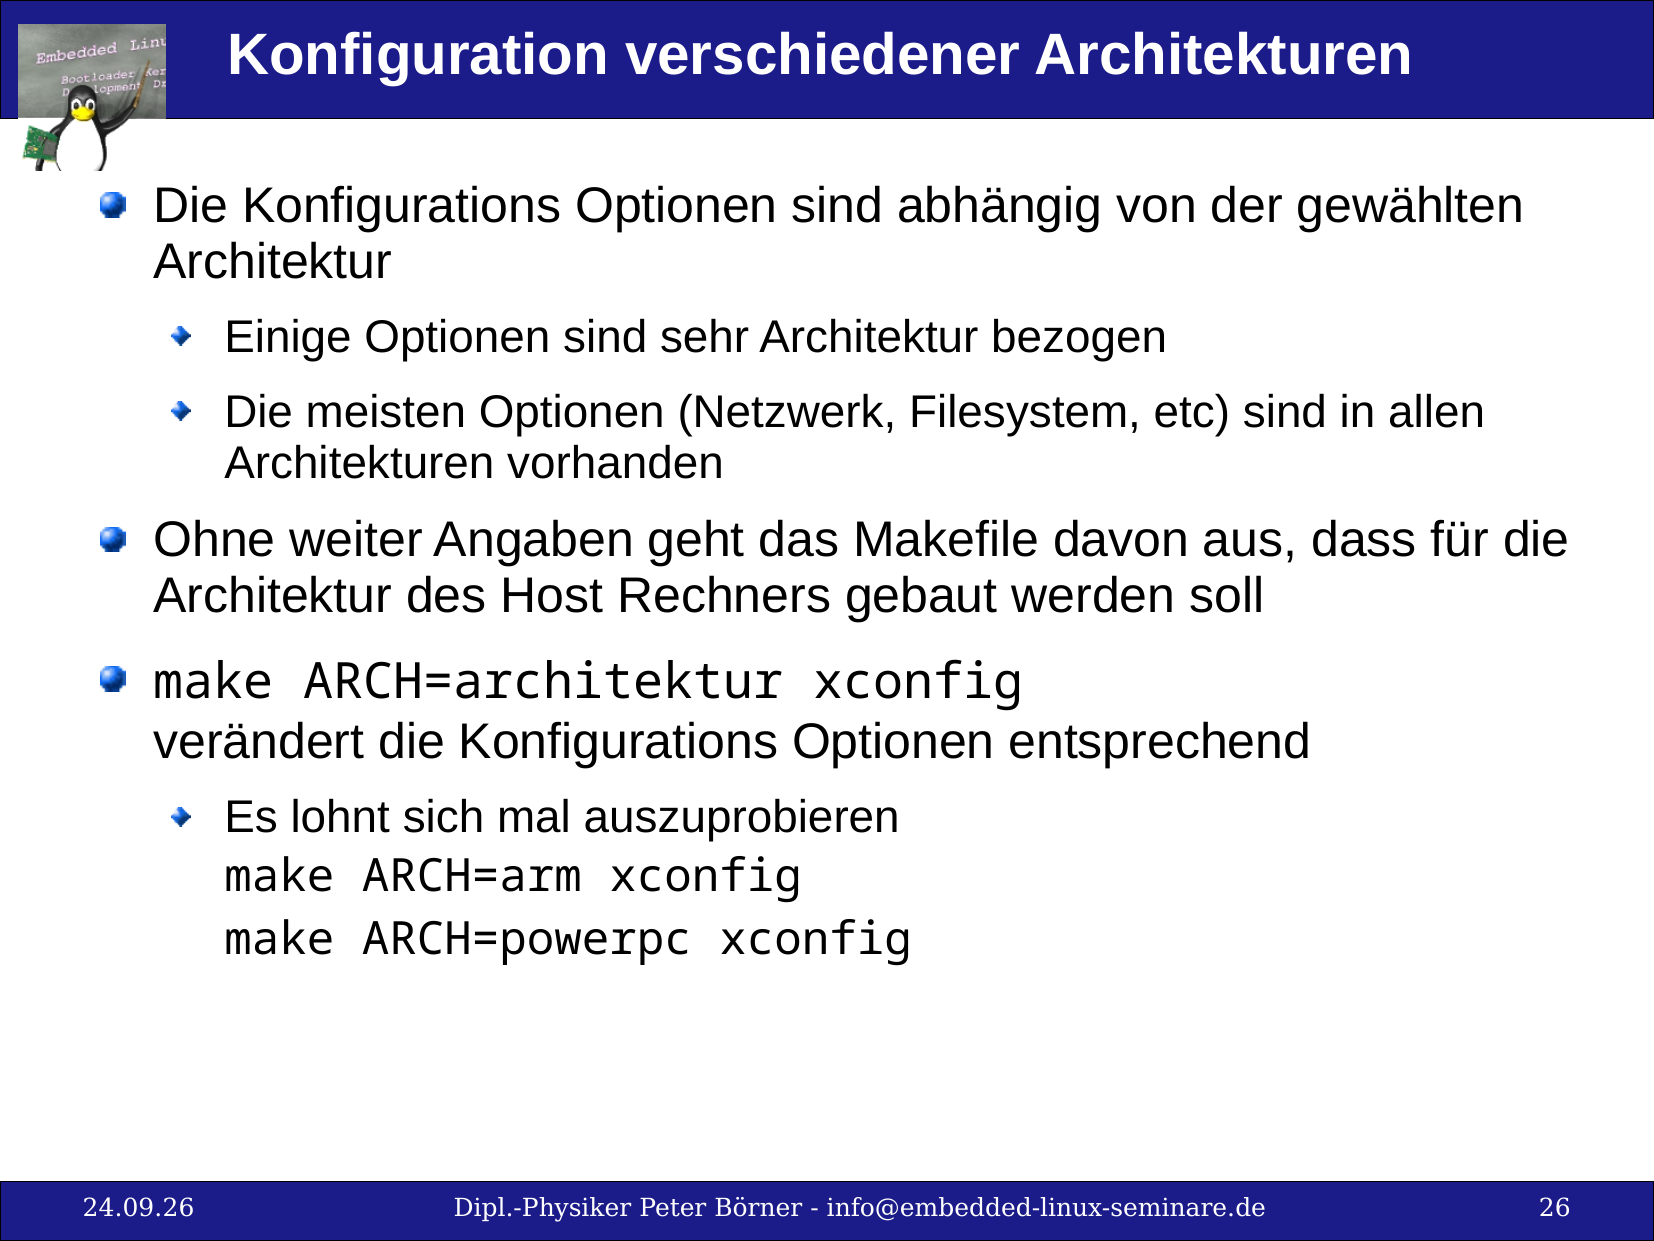

# Konfiguration verschiedener Architekturen
Die Konfigurations Optionen sind abhängig von der gewählten Architektur
Einige Optionen sind sehr Architektur bezogen
Die meisten Optionen (Netzwerk, Filesystem, etc) sind in allen Architekturen vorhanden
Ohne weiter Angaben geht das Makefile davon aus, dass für die Architektur des Host Rechners gebaut werden soll
make ARCH=architektur xconfig
verändert die Konfigurations Optionen entsprechend
Es lohnt sich mal auszuprobieren
make ARCH=arm xconfig
make ARCH=powerpc xconfig
 Dipl.-Physiker Peter Börner - info@embedded-linux-seminare.de
26